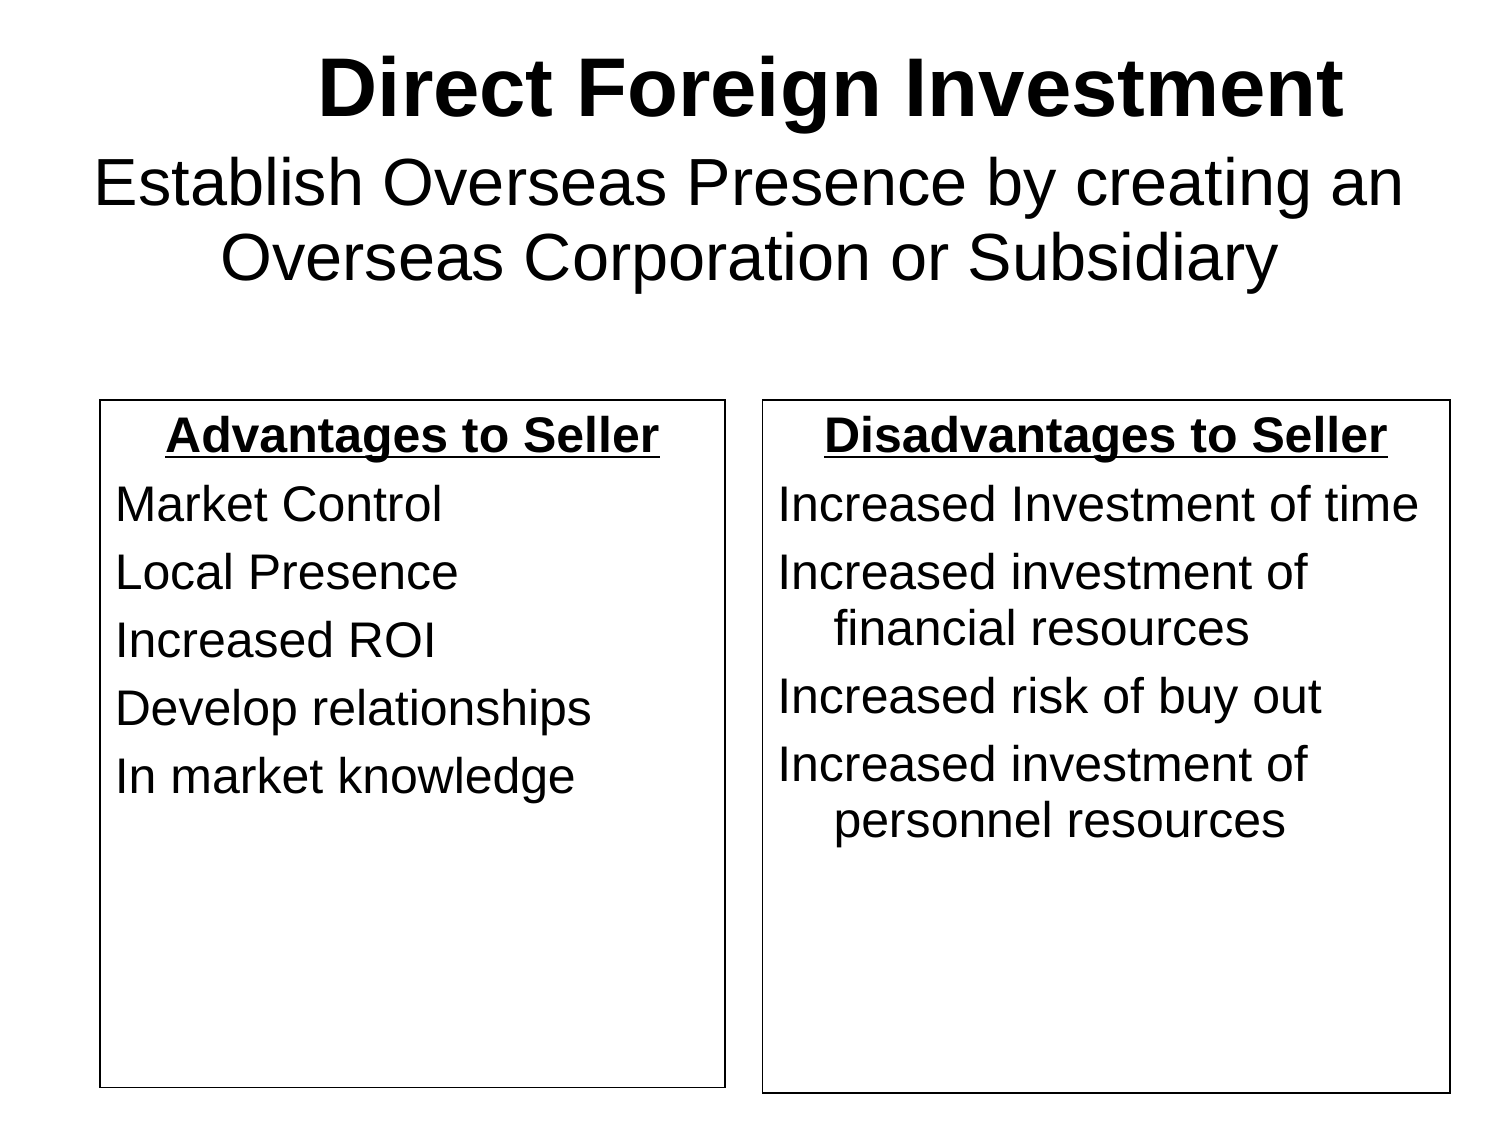

# Direct Foreign Investment
Establish Overseas Presence by creating an Overseas Corporation or Subsidiary
Advantages to Seller
Market Control
Local Presence
Increased ROI
Develop relationships
In market knowledge
Disadvantages to Seller
Increased Investment of time
Increased investment of financial resources
Increased risk of buy out
Increased investment of personnel resources